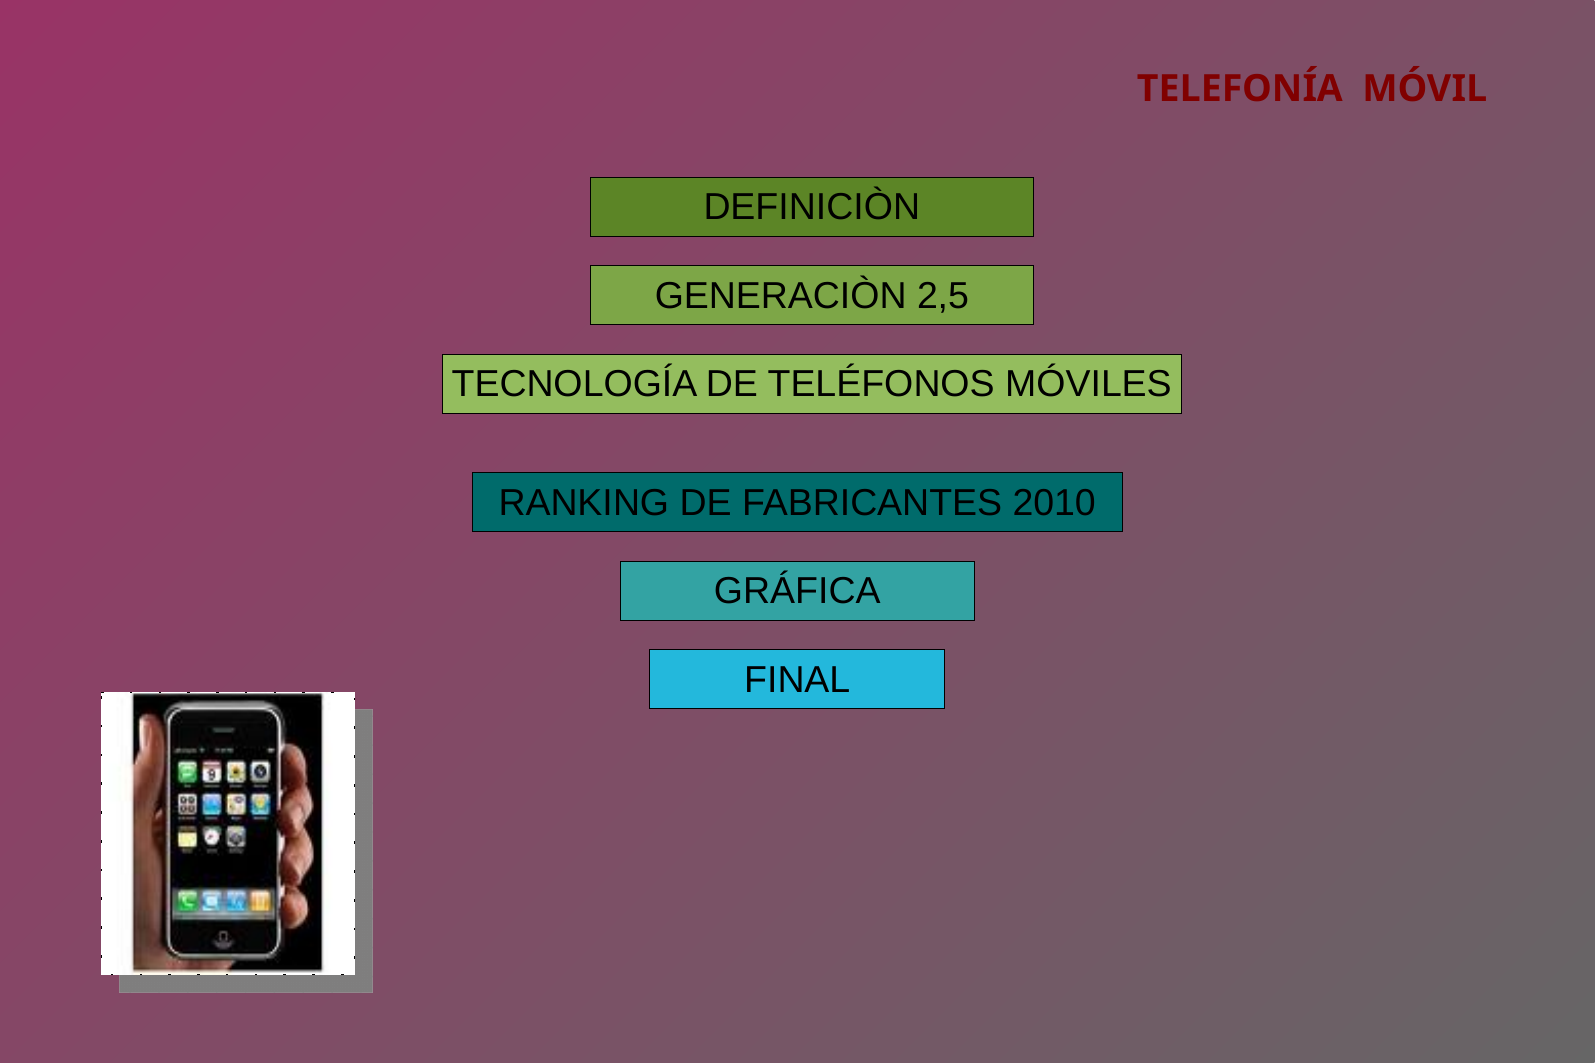

#
TELEFONÍA MÓVIL
DEFINICIÒN
GENERACIÒN 2,5
TECNOLOGÍA DE TELÉFONOS MÓVILES
RANKING DE FABRICANTES 2010
GRÁFICA
FINAL